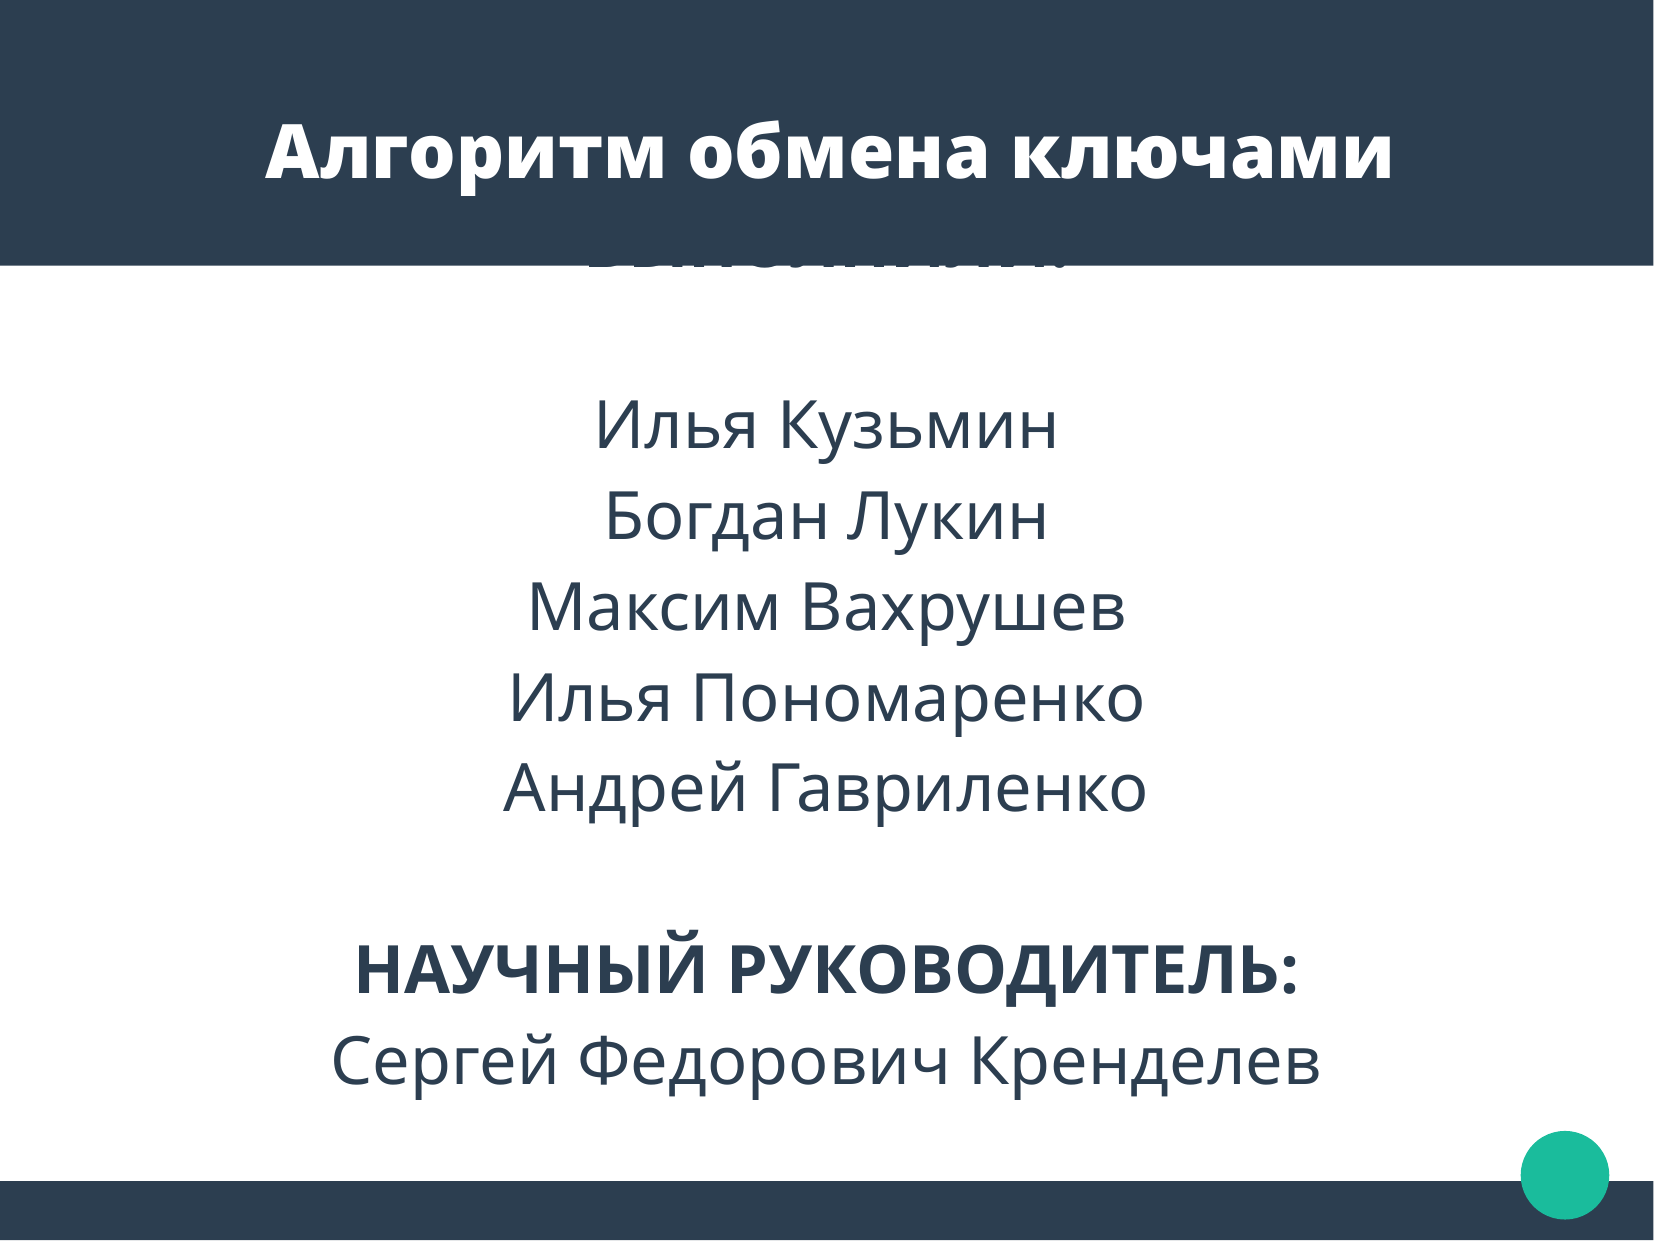

Алгоритм обмена ключами
# ВЫПОЛНИЛИ:
Илья Кузьмин
Богдан Лукин
Максим Вахрушев
Илья Пономаренко
Андрей Гавриленко
НАУЧНЫЙ РУКОВОДИТЕЛЬ:
Сергей Федорович Кренделев